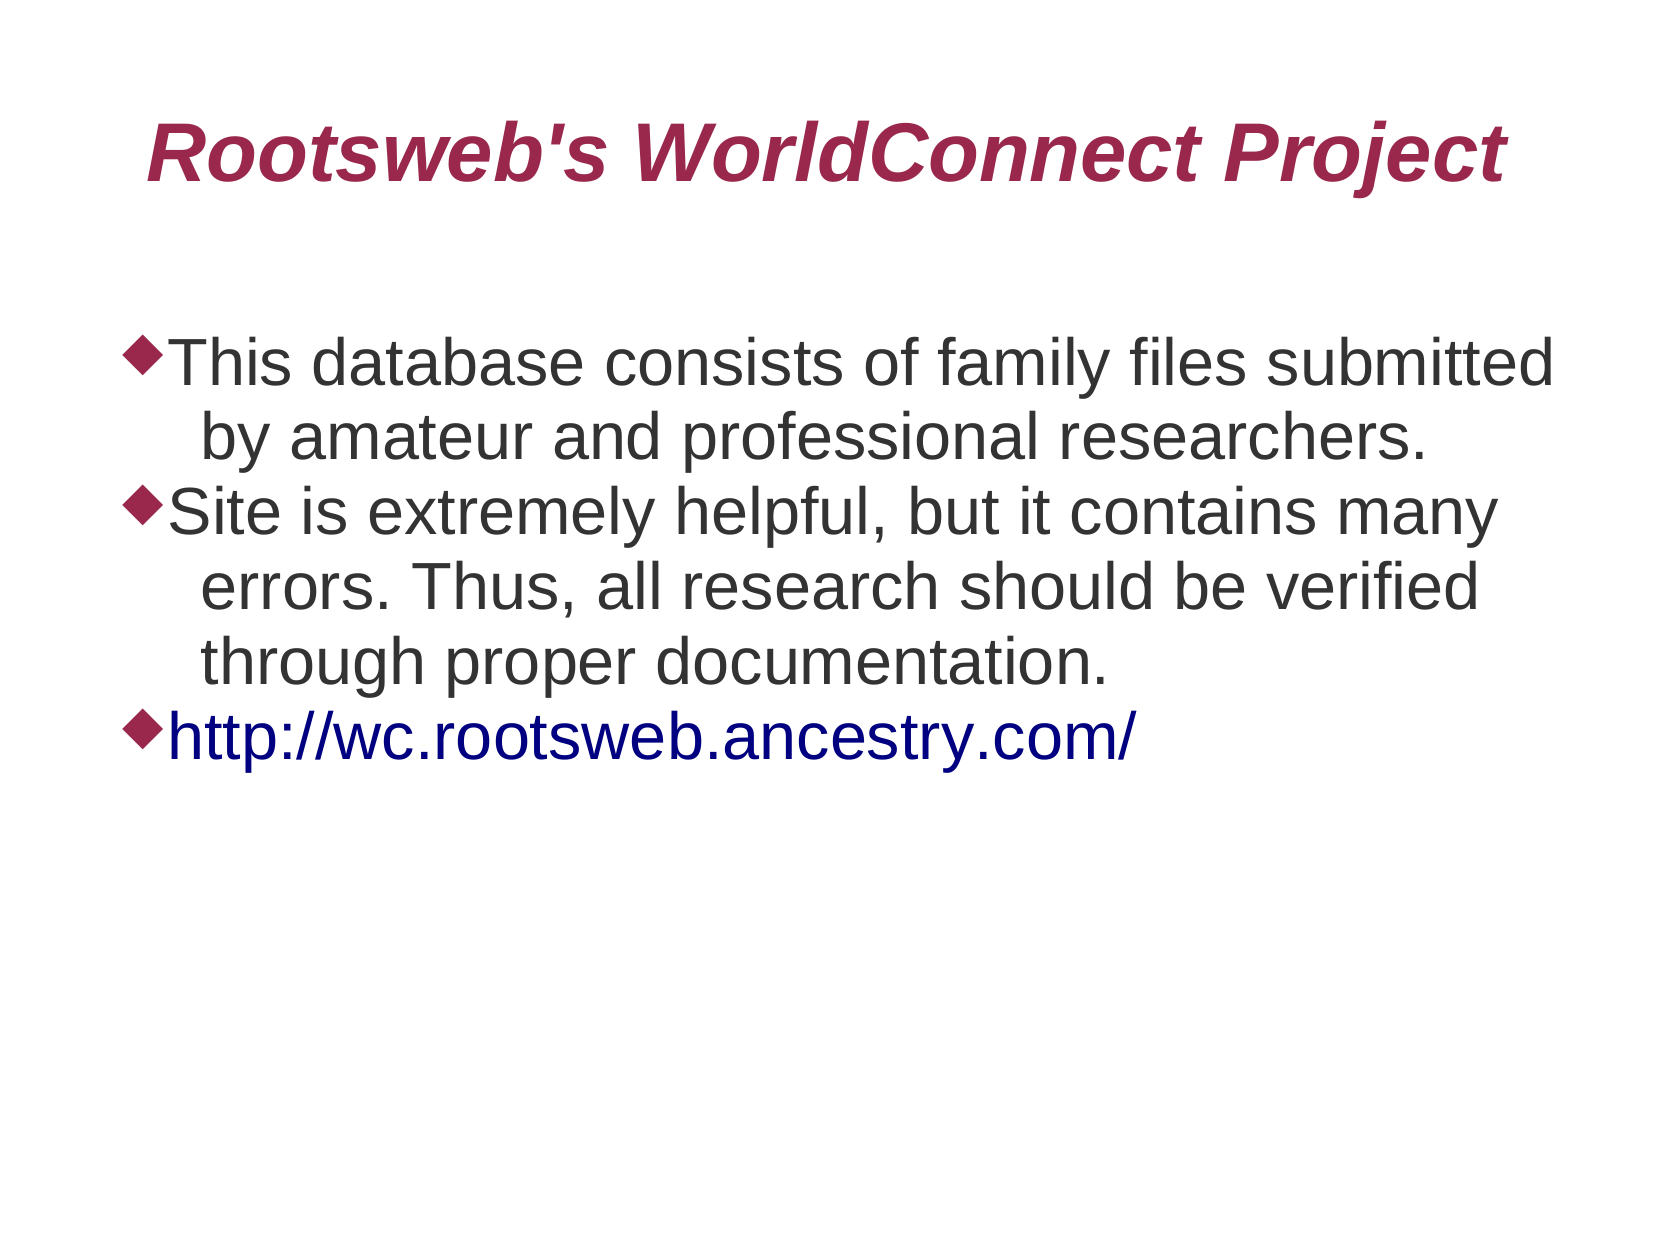

# Rootsweb's WorldConnect Project
This database consists of family files submitted by amateur and professional researchers.
Site is extremely helpful, but it contains many errors. Thus, all research should be verified through proper documentation.
http://wc.rootsweb.ancestry.com/